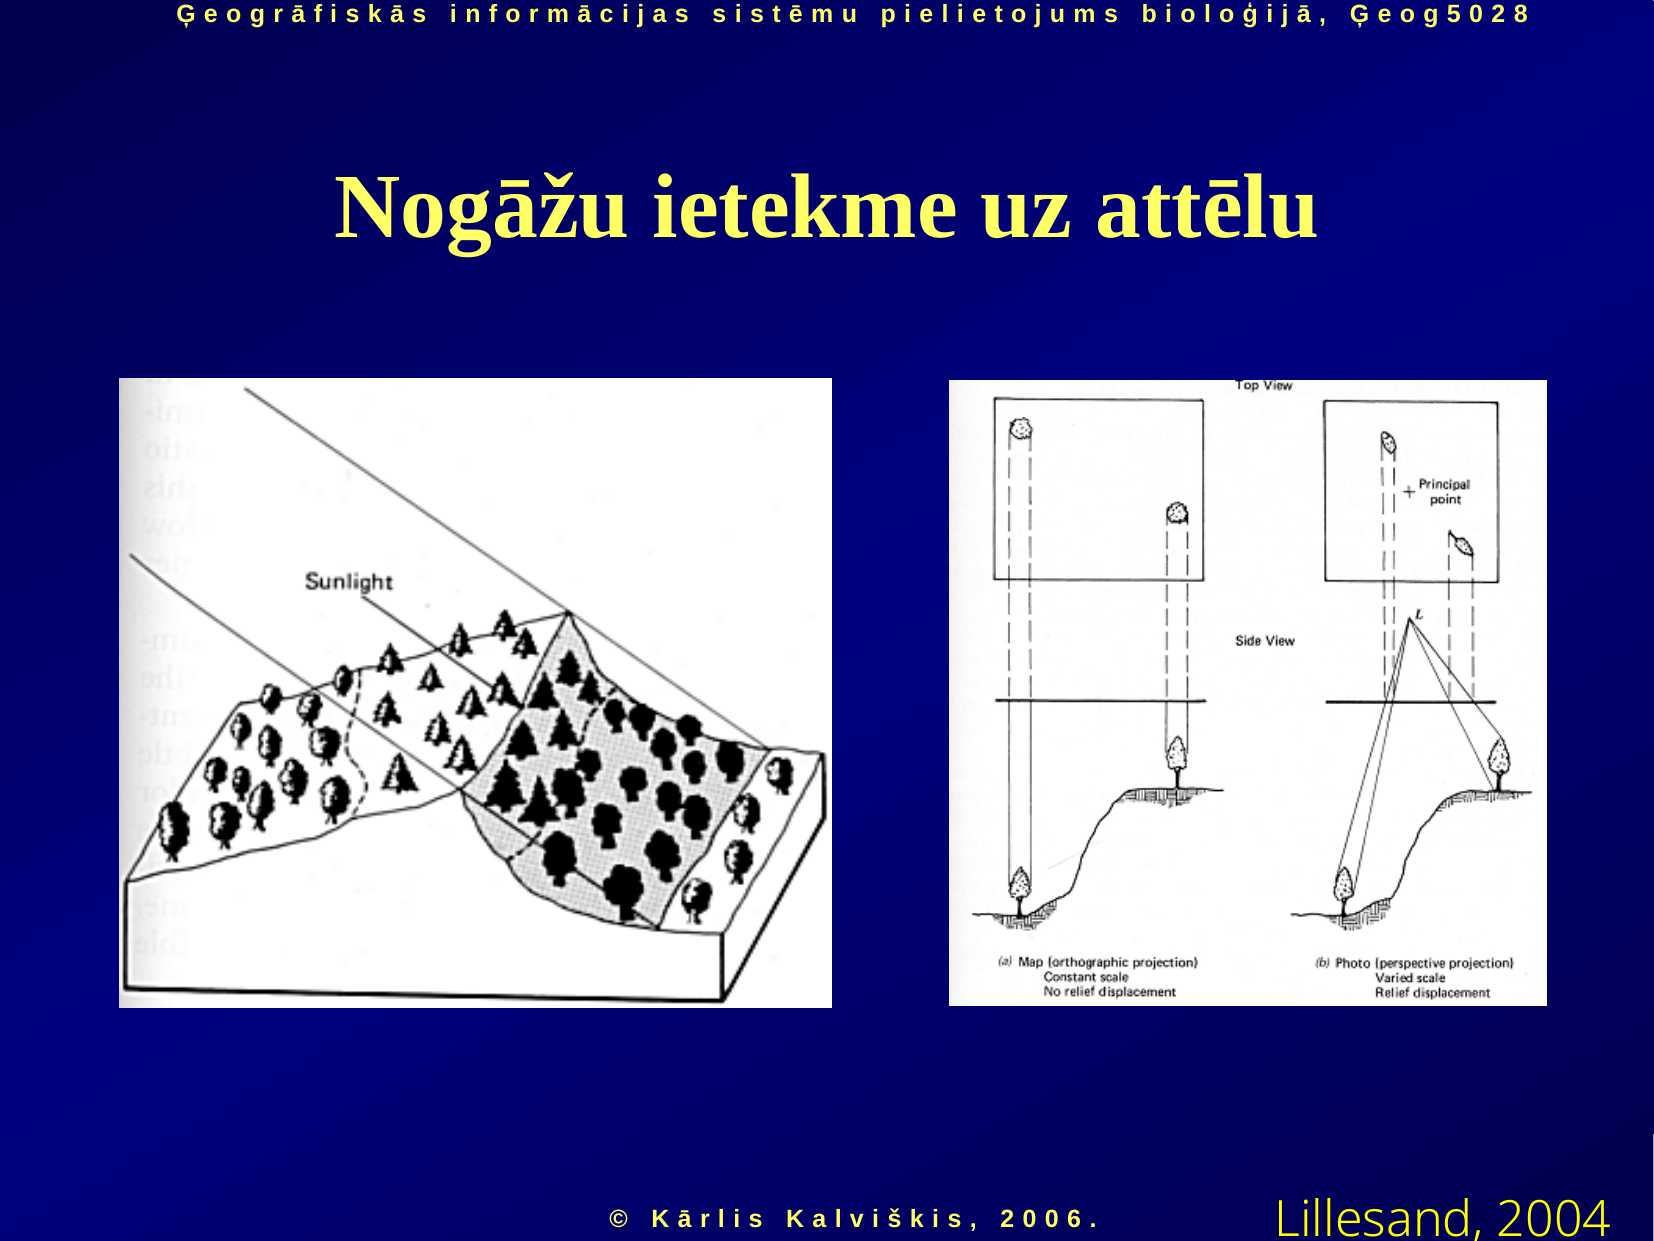

# Nogāžu ietekme uz attēlu
 Lillesand, 2004